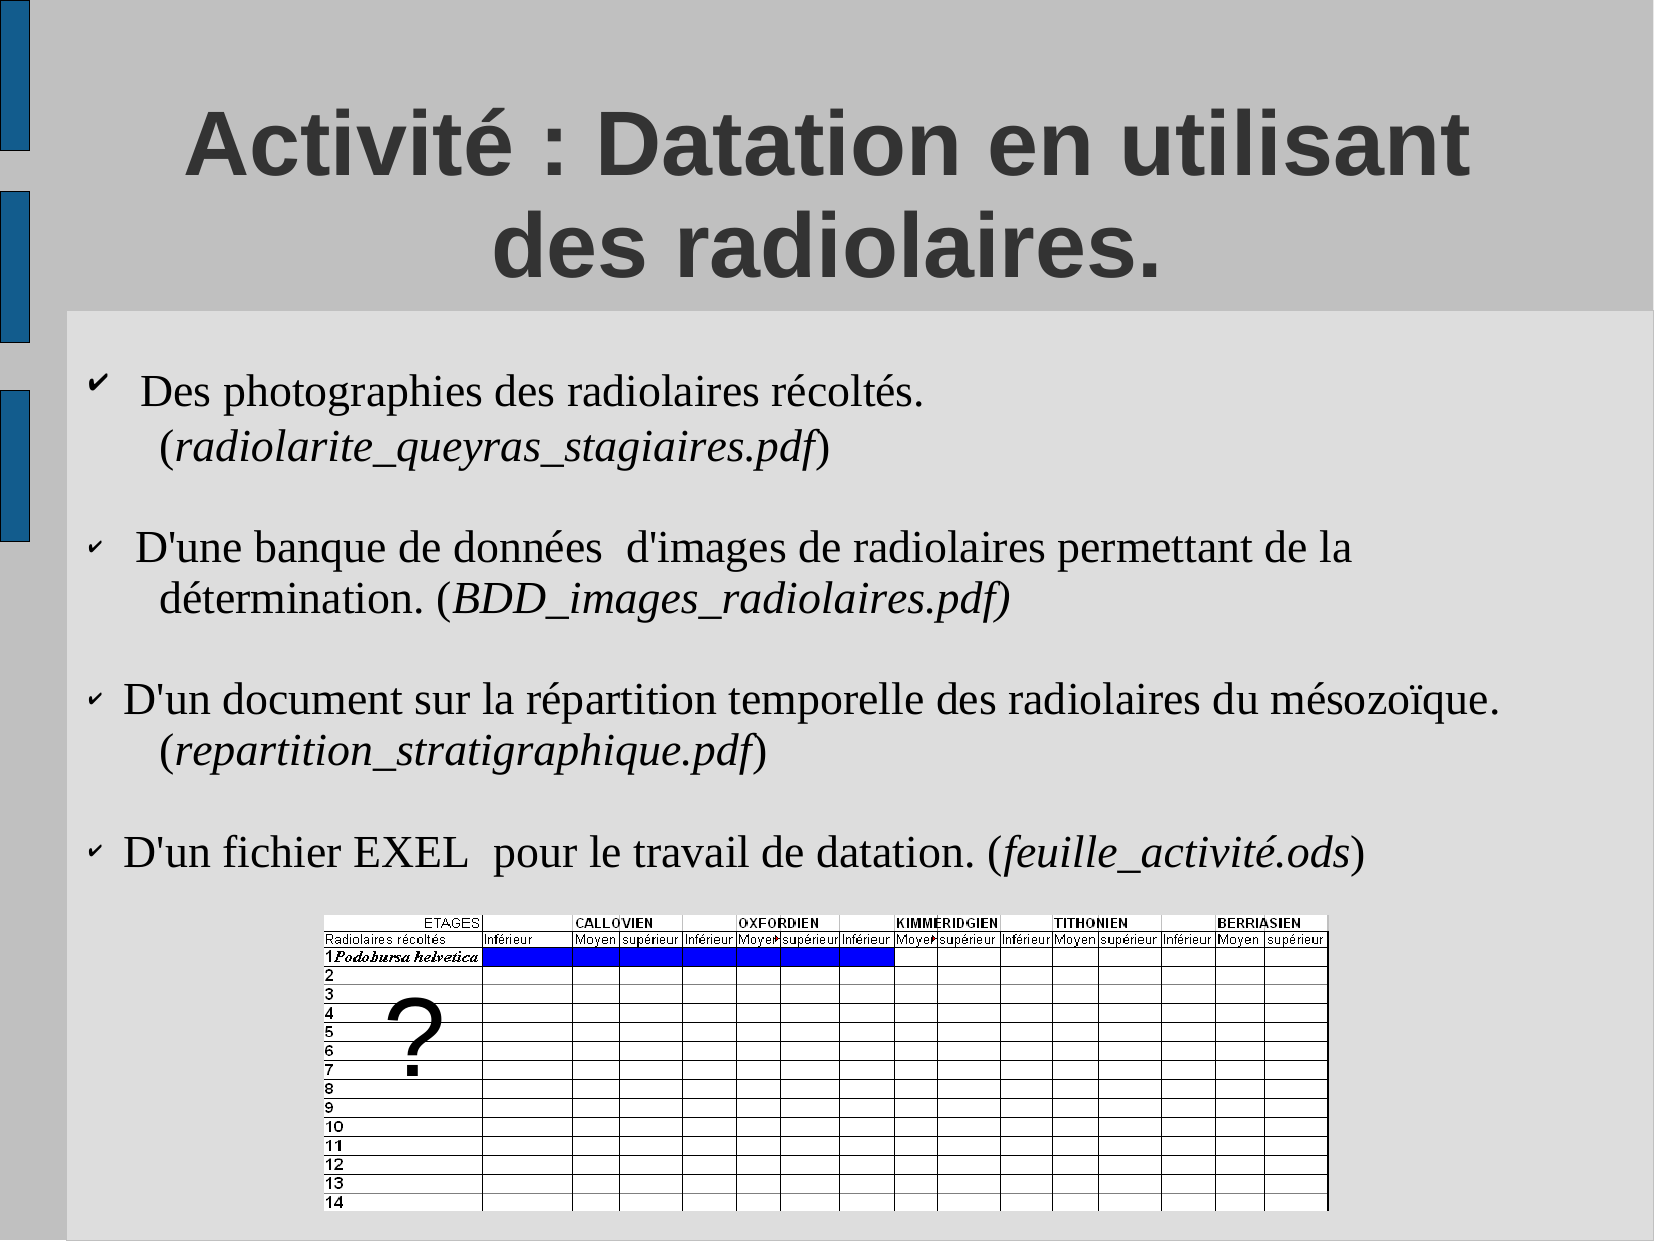

# Activité : Datation en utilisant des radiolaires.
 Des photographies des radiolaires récoltés. (radiolarite_queyras_stagiaires.pdf)
 D'une banque de données d'images de radiolaires permettant de la détermination. (BDD_images_radiolaires.pdf)
D'un document sur la répartition temporelle des radiolaires du mésozoïque. (repartition_stratigraphique.pdf)
D'un fichier EXEL pour le travail de datation. (feuille_activité.ods)
?